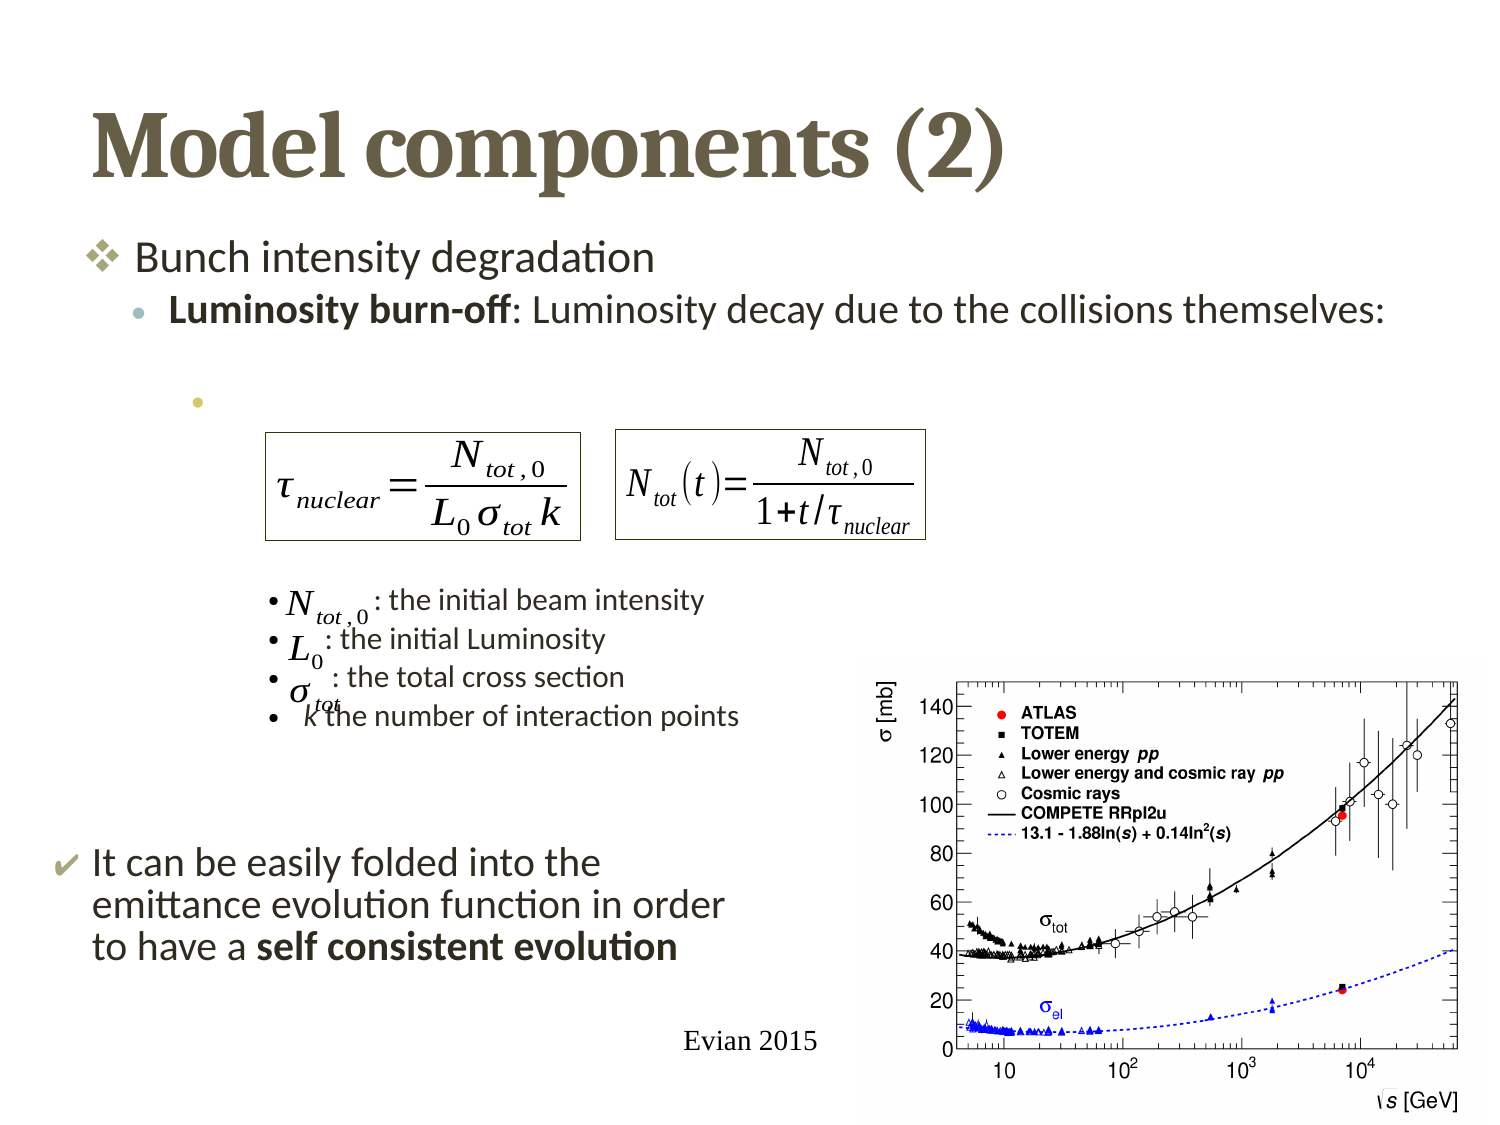

# Model components (2)
 Bunch intensity degradation
Luminosity burn-off: Luminosity decay due to the collisions themselves:
 : the initial beam intensity
 : the initial Luminosity
 : the total cross section
k the number of interaction points
It can be easily folded into the emittance evolution function in order to have a self consistent evolution
Evian 2015
6